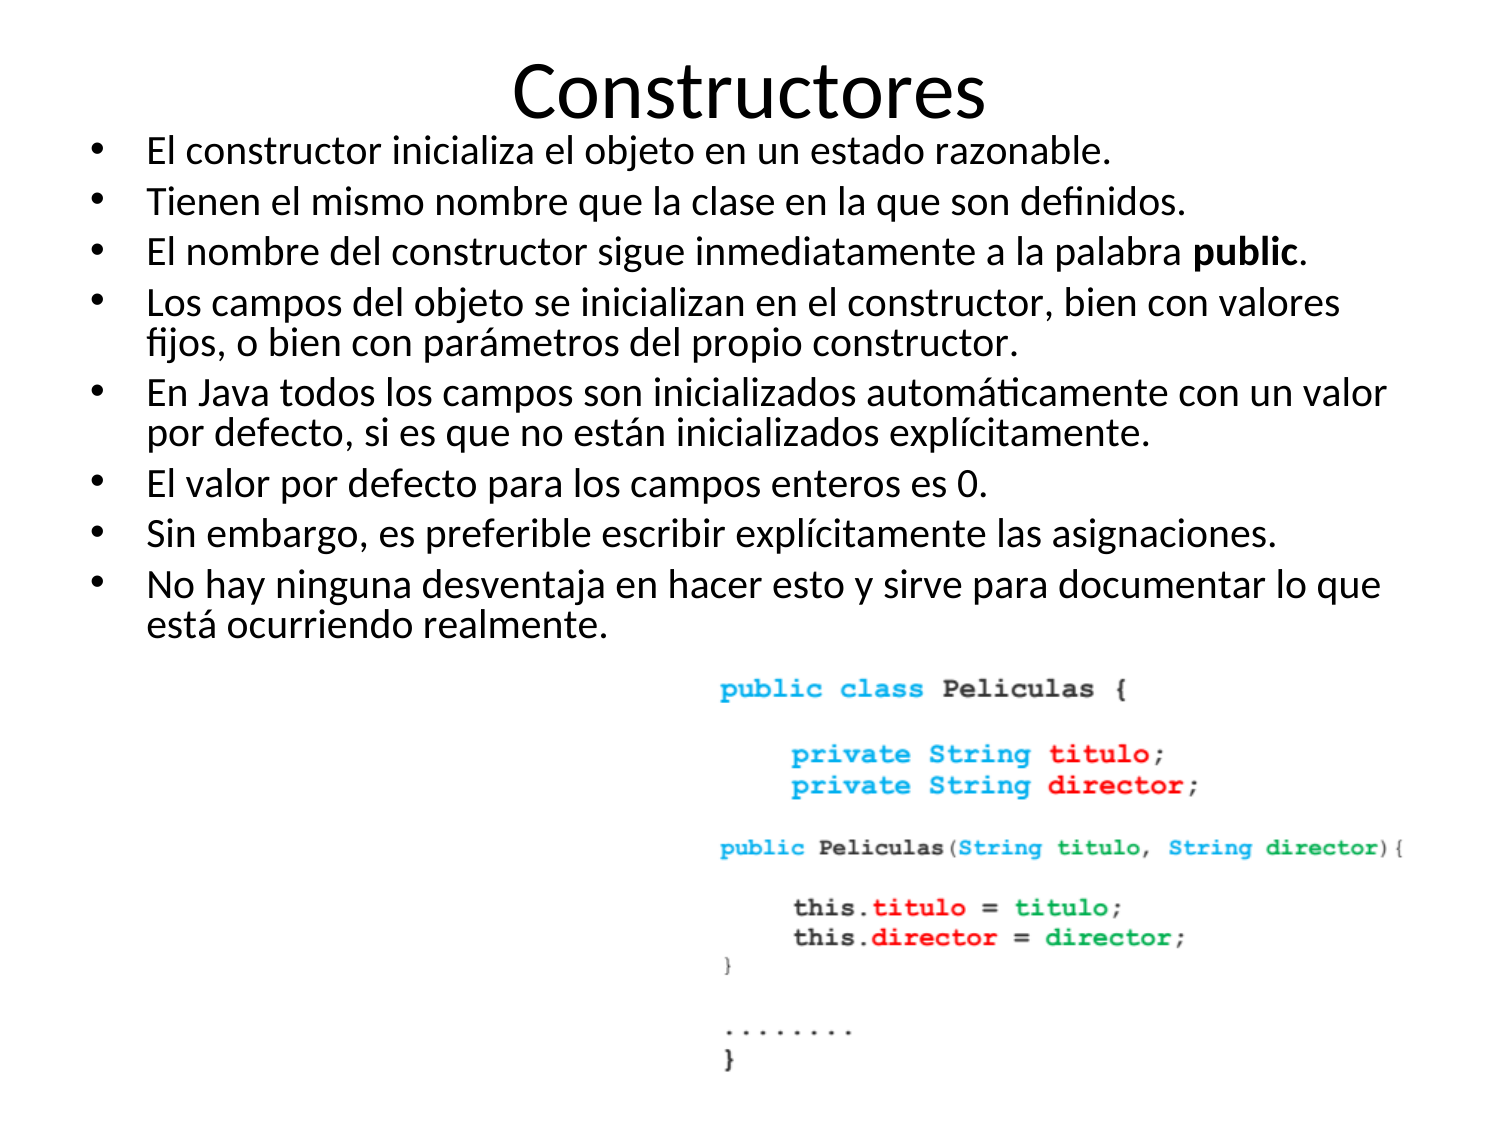

# Constructores
El constructor inicializa el objeto en un estado razonable.
Tienen el mismo nombre que la clase en la que son definidos.
El nombre del constructor sigue inmediatamente a la palabra public.
Los campos del objeto se inicializan en el constructor, bien con valores fijos, o bien con parámetros del propio constructor.
En Java todos los campos son inicializados automáticamente con un valor por defecto, si es que no están inicializados explícitamente.
El valor por defecto para los campos enteros es 0.
Sin embargo, es preferible escribir explícitamente las asignaciones.
No hay ninguna desventaja en hacer esto y sirve para documentar lo que está ocurriendo realmente.